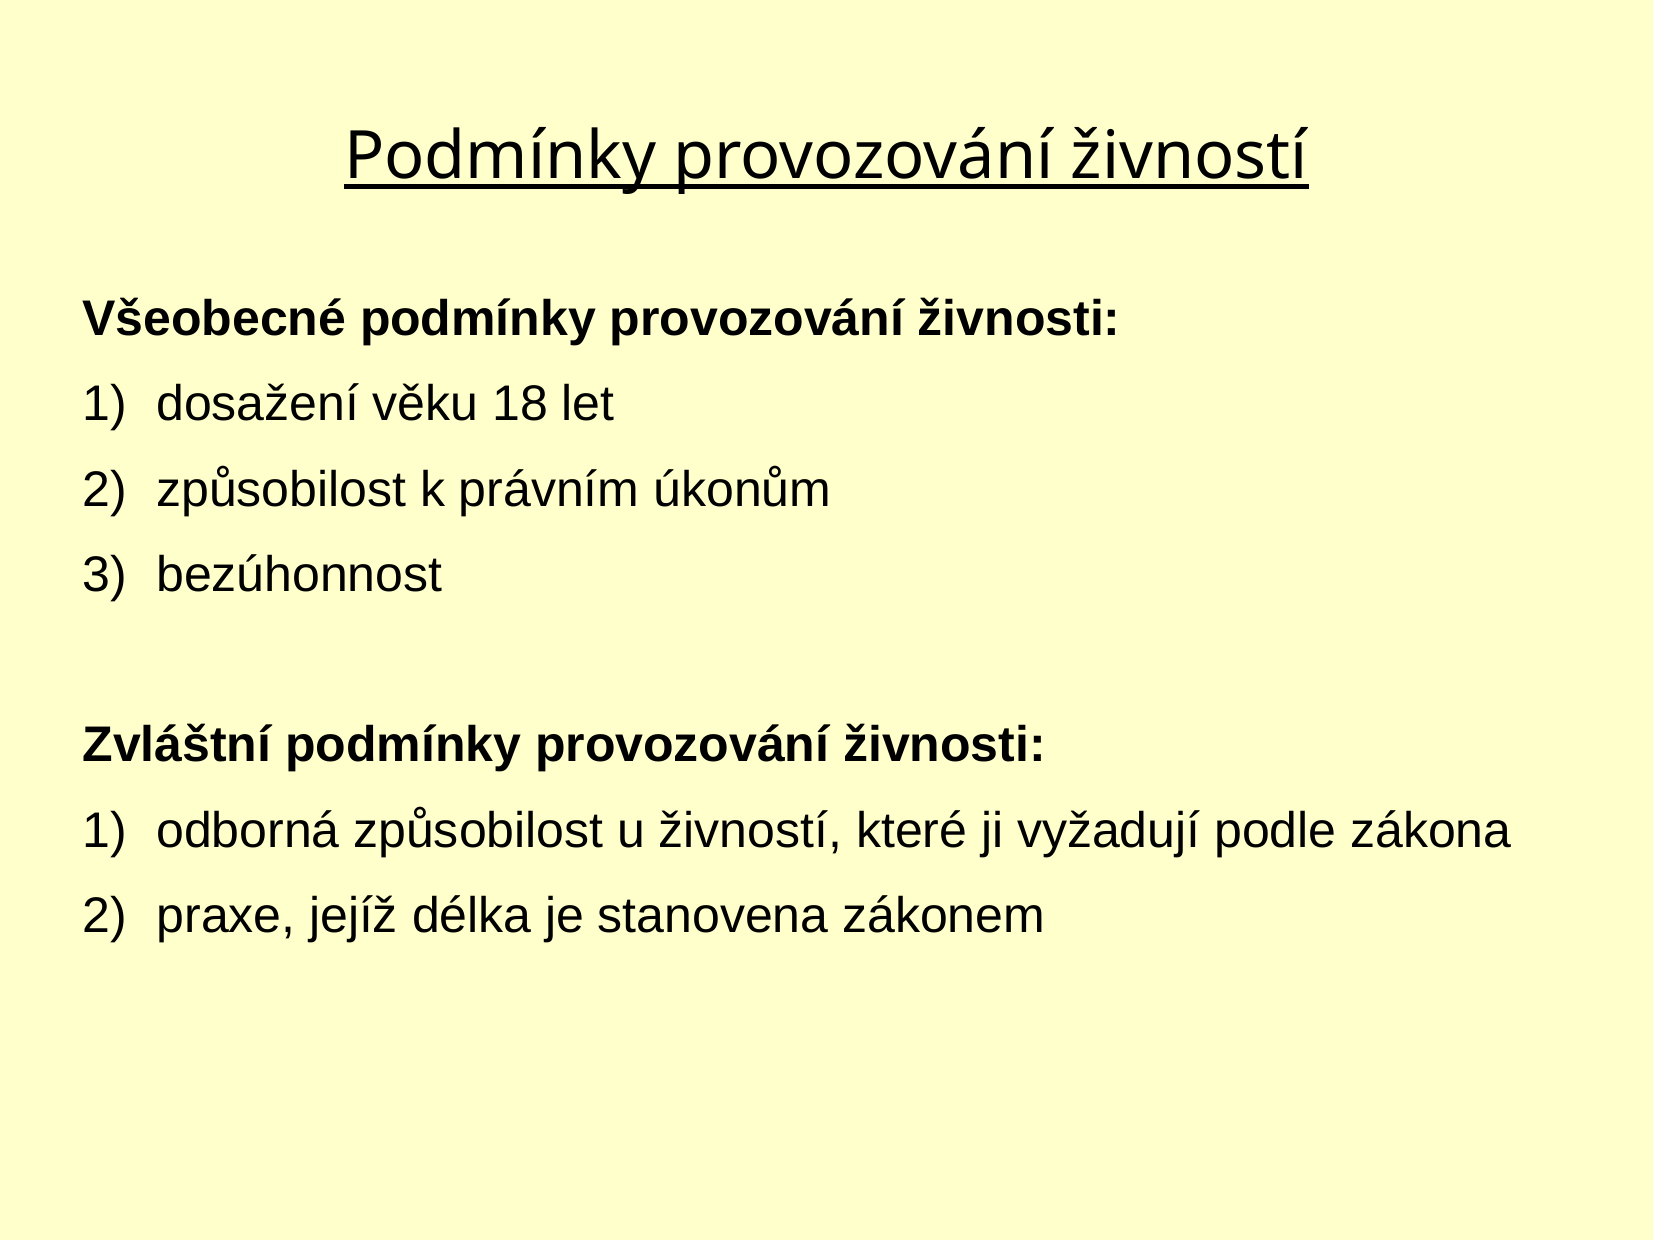

# Podmínky provozování živností
Všeobecné podmínky provozování živnosti:
1)	dosažení věku 18 let
2)	způsobilost k právním úkonům
3)	bezúhonnost
Zvláštní podmínky provozování živnosti:
1)	odborná způsobilost u živností, které ji vyžadují podle zákona
2)	praxe, jejíž délka je stanovena zákonem